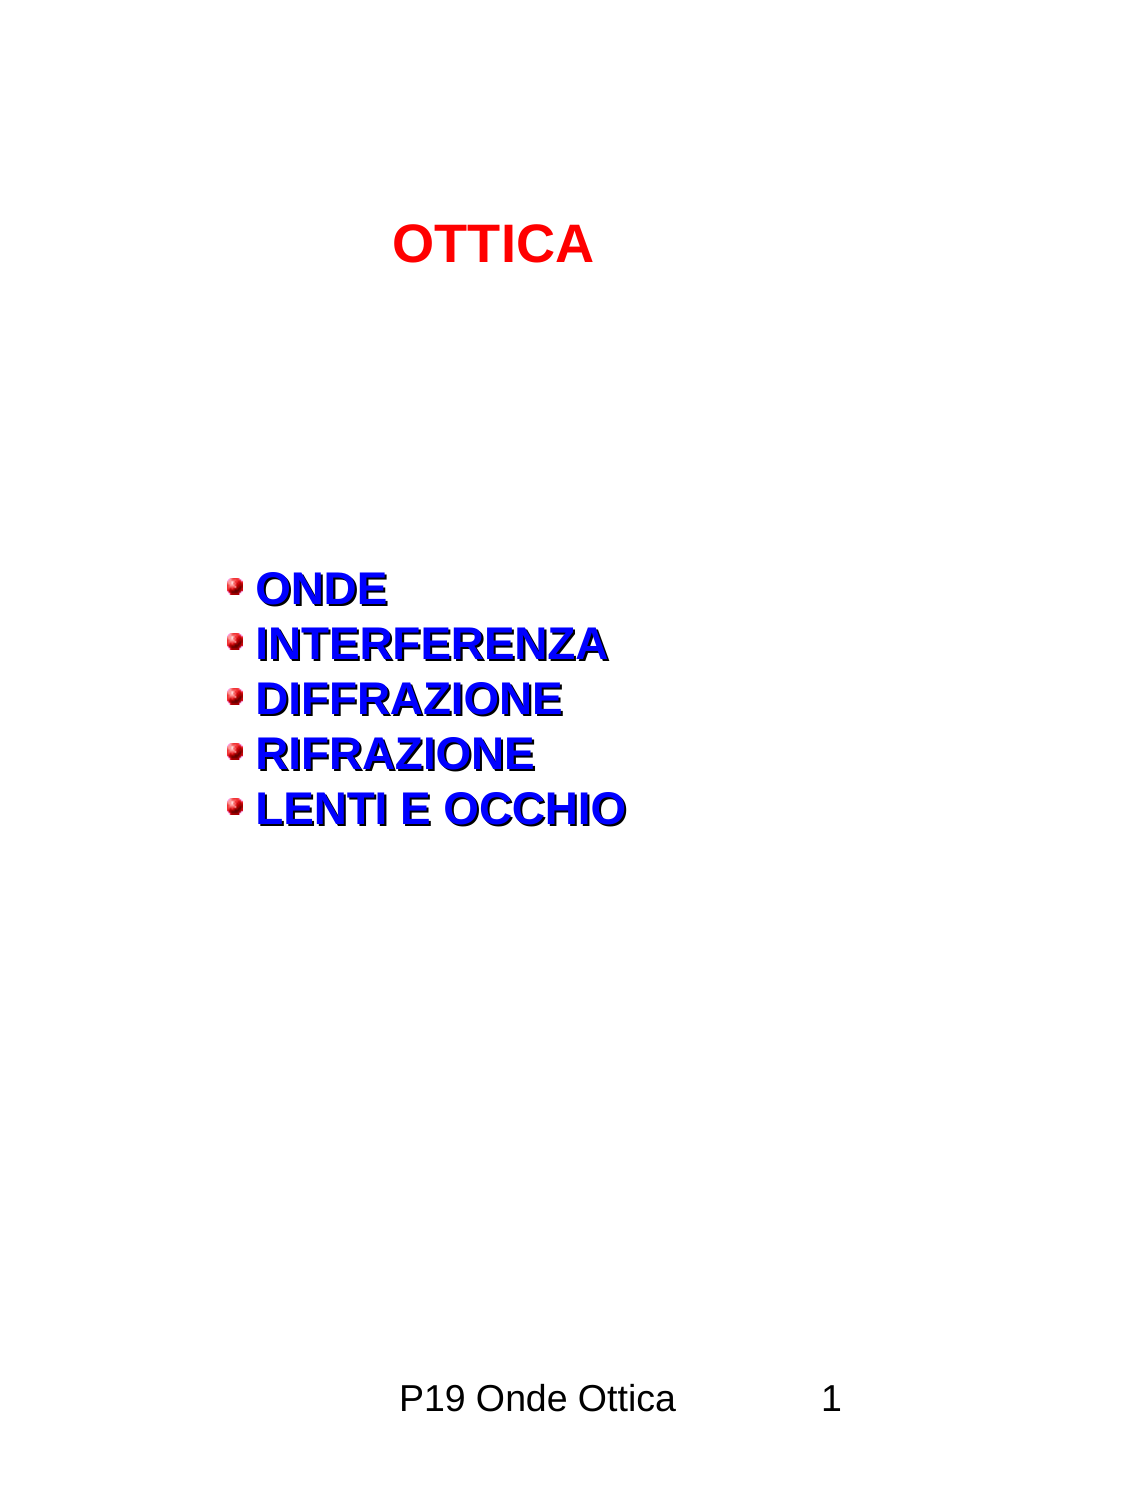

OTTICA
 ONDE
 INTERFERENZA
 DIFFRAZIONE
 RIFRAZIONE
 LENTI E OCCHIO
P19 Onde Ottica
1